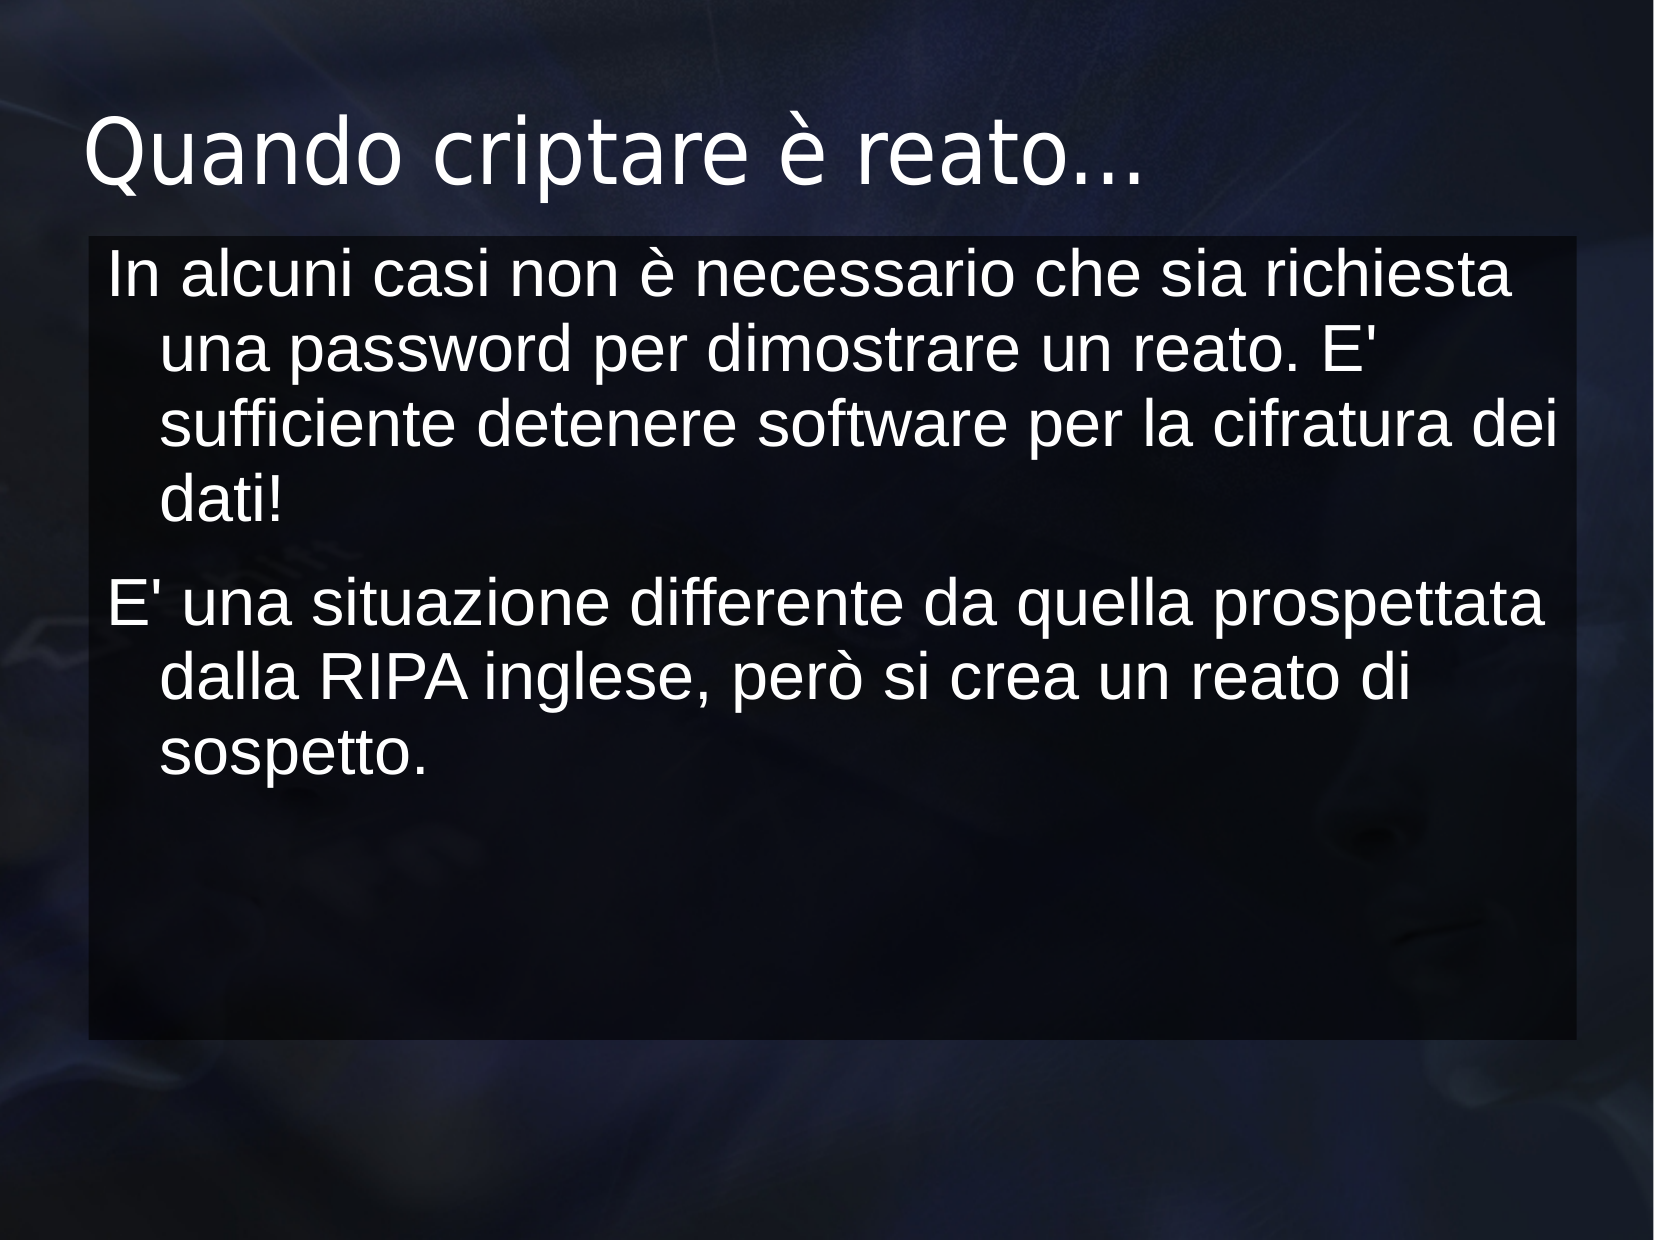

# Quando criptare è reato...
In alcuni casi non è necessario che sia richiesta una password per dimostrare un reato. E' sufficiente detenere software per la cifratura dei dati!
E' una situazione differente da quella prospettata dalla RIPA inglese, però si crea un reato di sospetto.